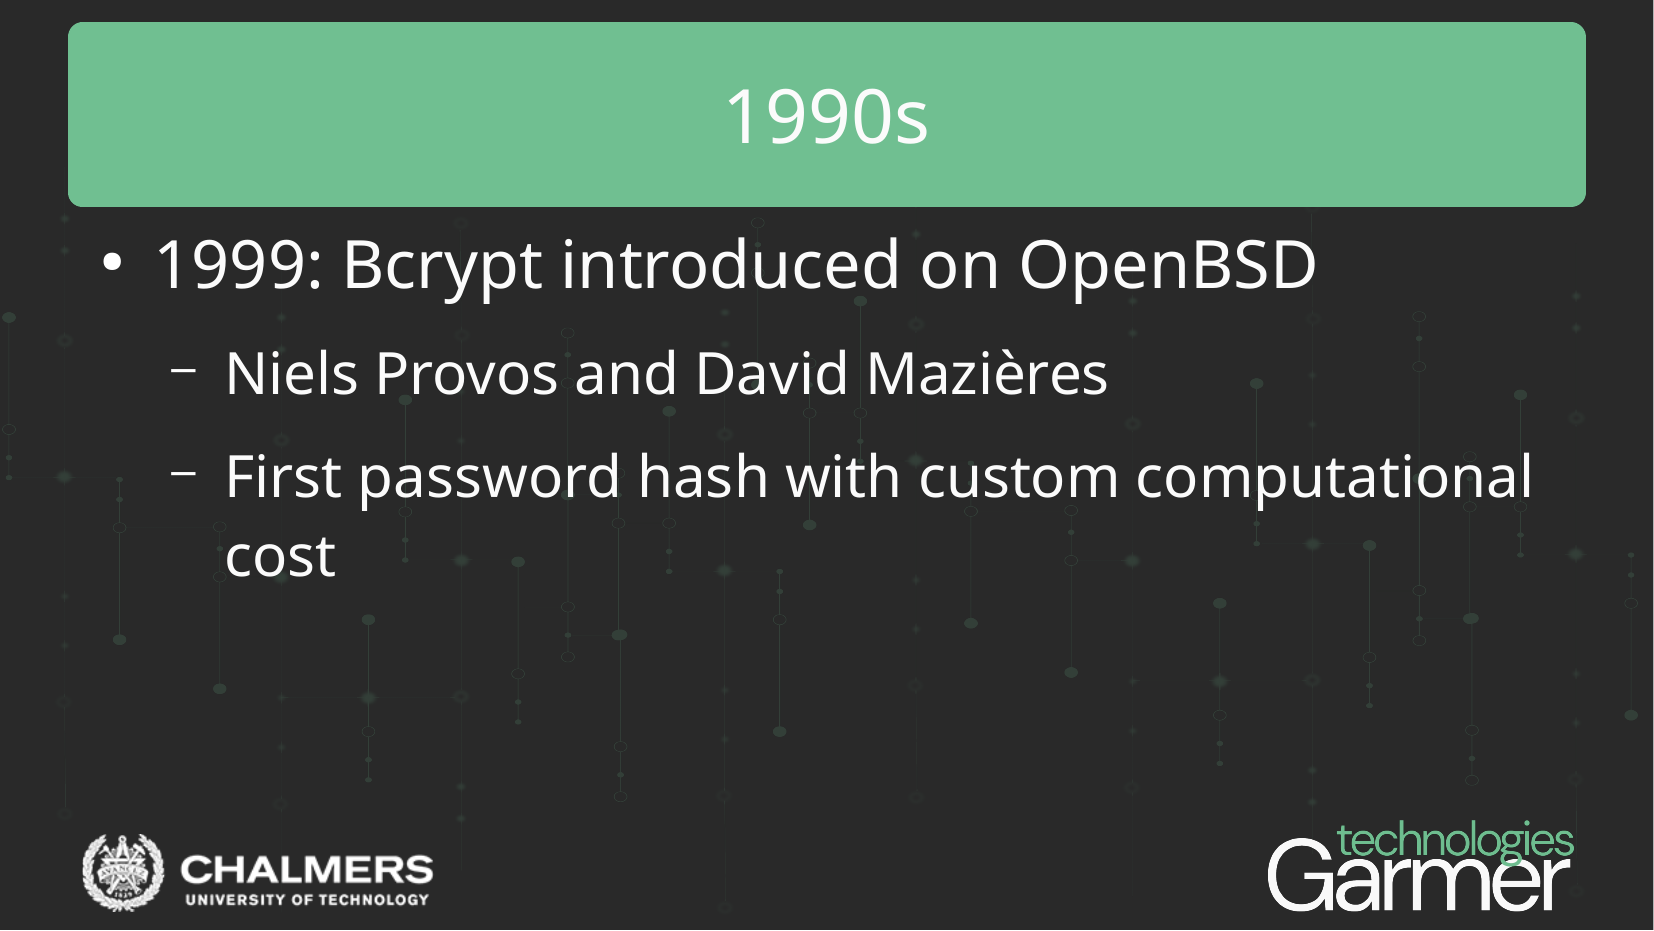

# 1990s
1999: Bcrypt introduced on OpenBSD
Niels Provos and David Mazières
First password hash with custom computational cost